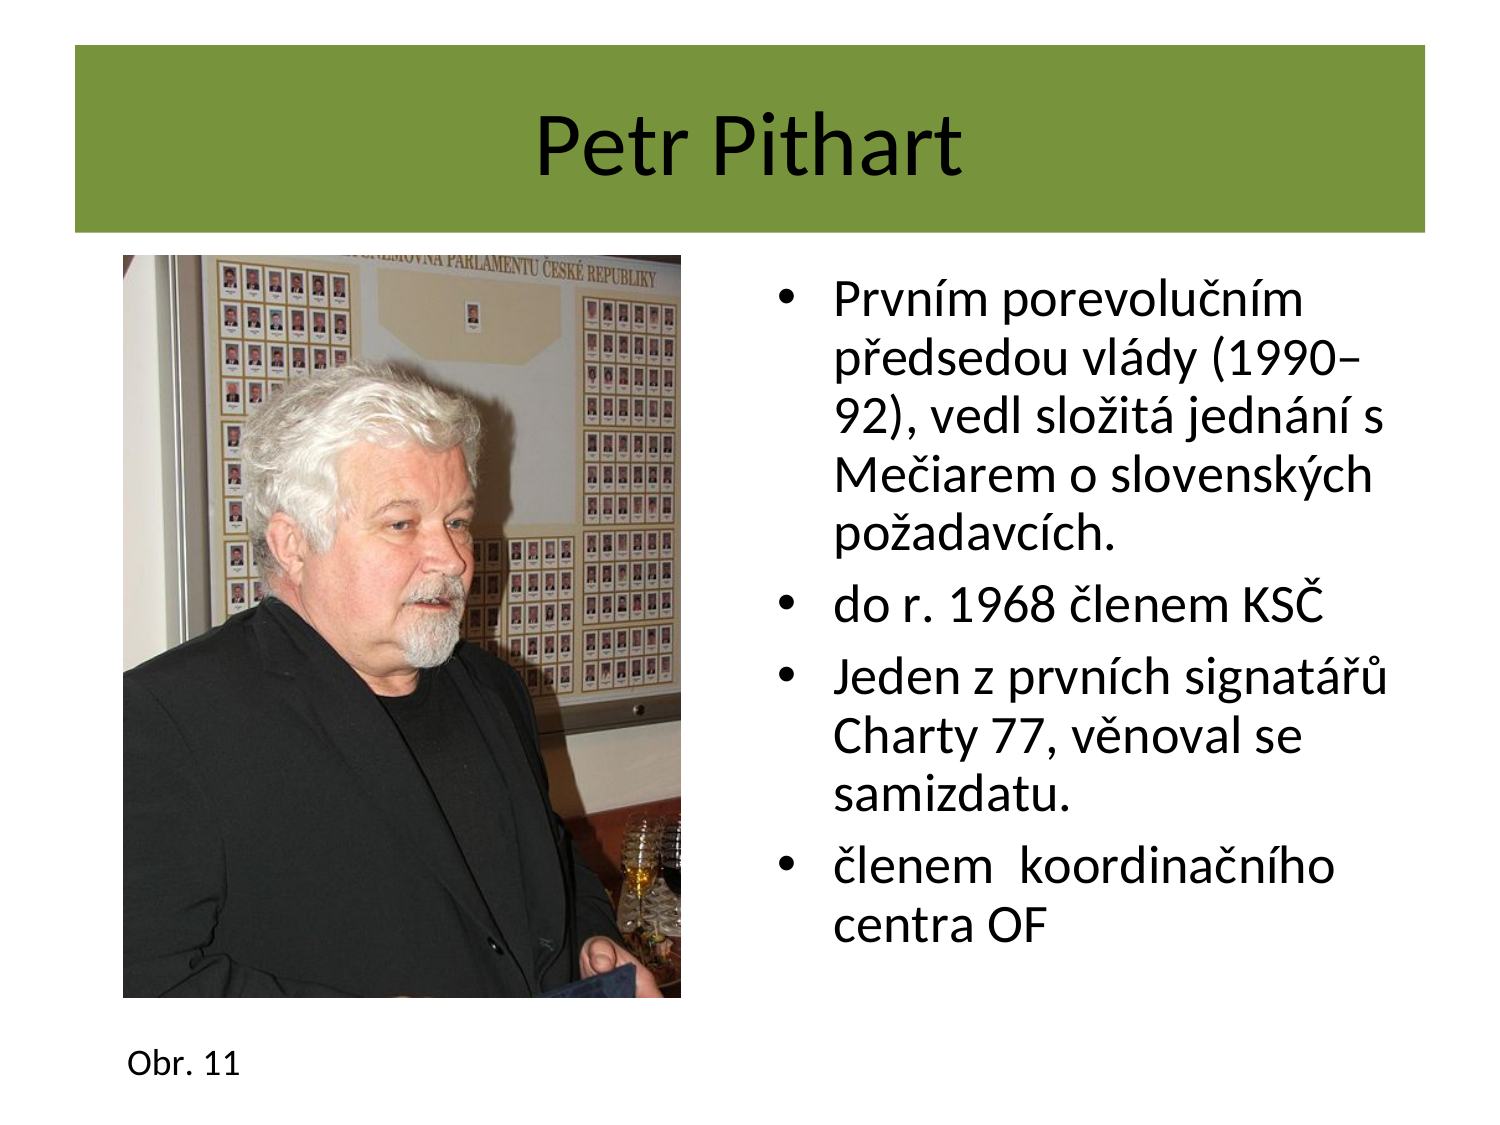

# Petr Pithart
Prvním porevolučním předsedou vlády (1990– 92), vedl složitá jednání s Mečiarem o slovenských požadavcích.
do r. 1968 členem KSČ
Jeden z prvních signatářů Charty 77, věnoval se samizdatu.
členem koordinačního centra OF
Obr. 11